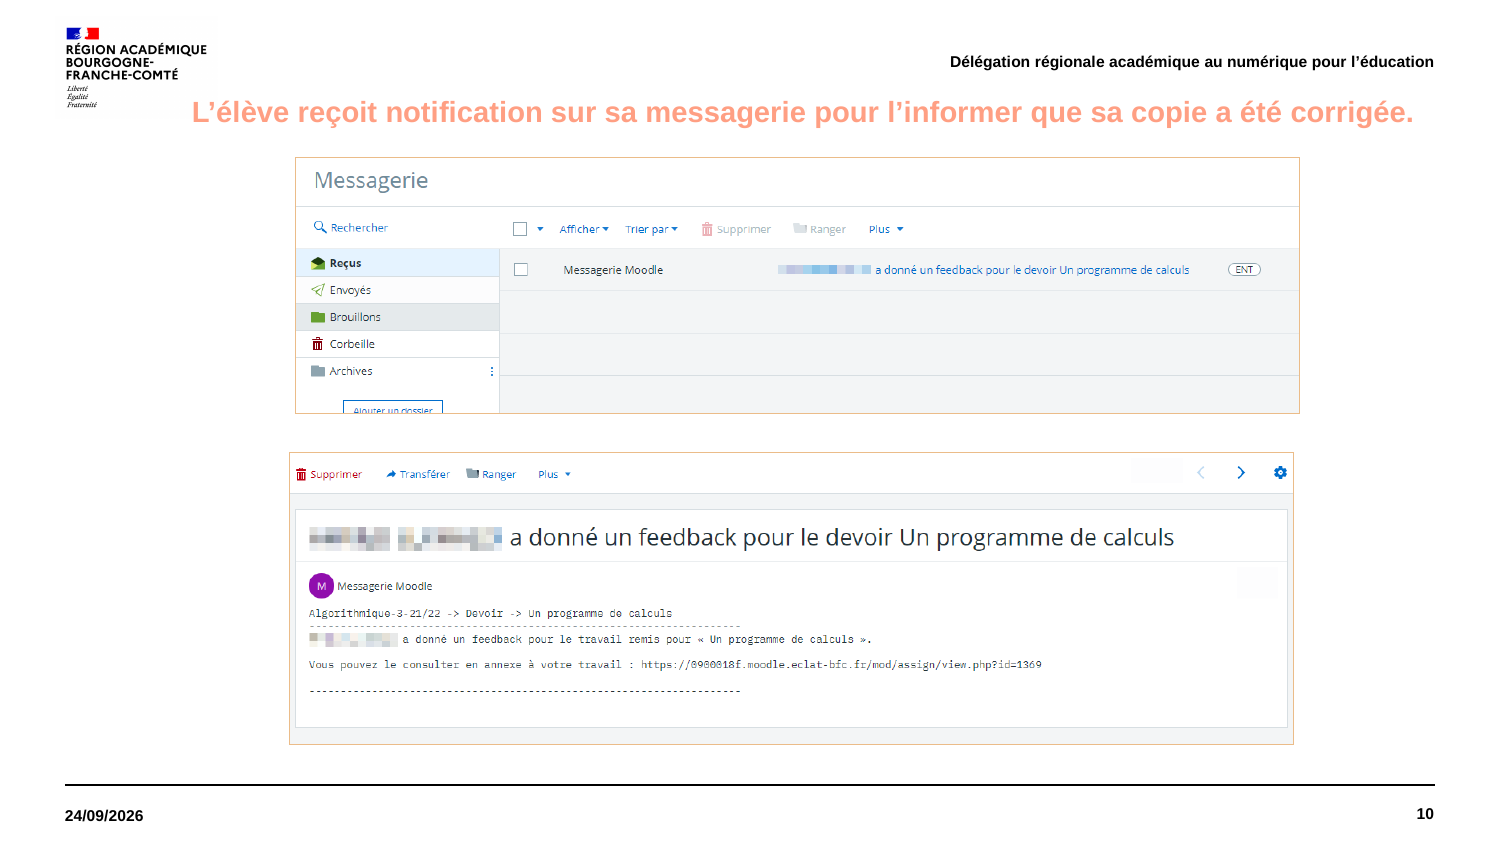

Délégation régionale académique au numérique pour l’éducation
L’élève reçoit notification sur sa messagerie pour l’informer que sa copie a été corrigée.